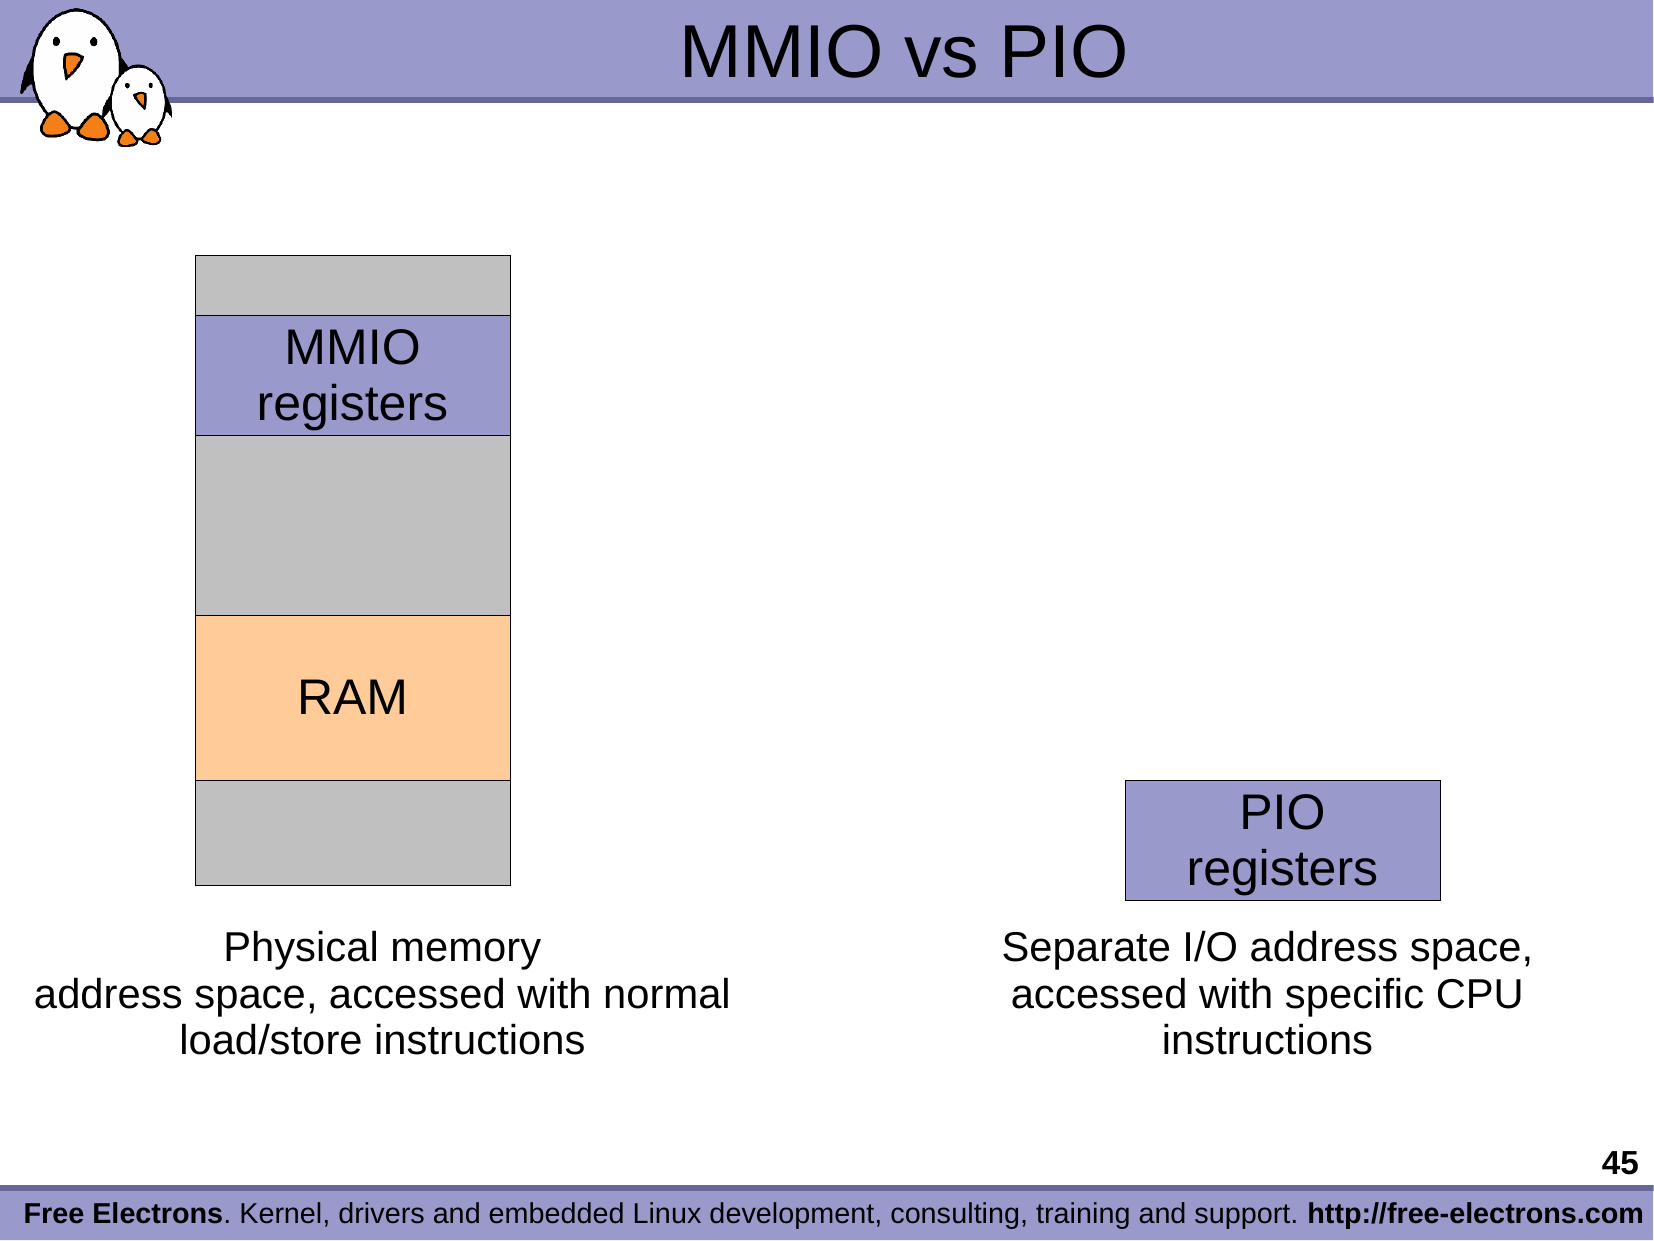

# MMIO vs PIO
MMIO
registers
RAM
PIO
registers
Physical memory
address space, accessed with normal load/store instructions
Separate I/O address space, accessed with specific CPU instructions